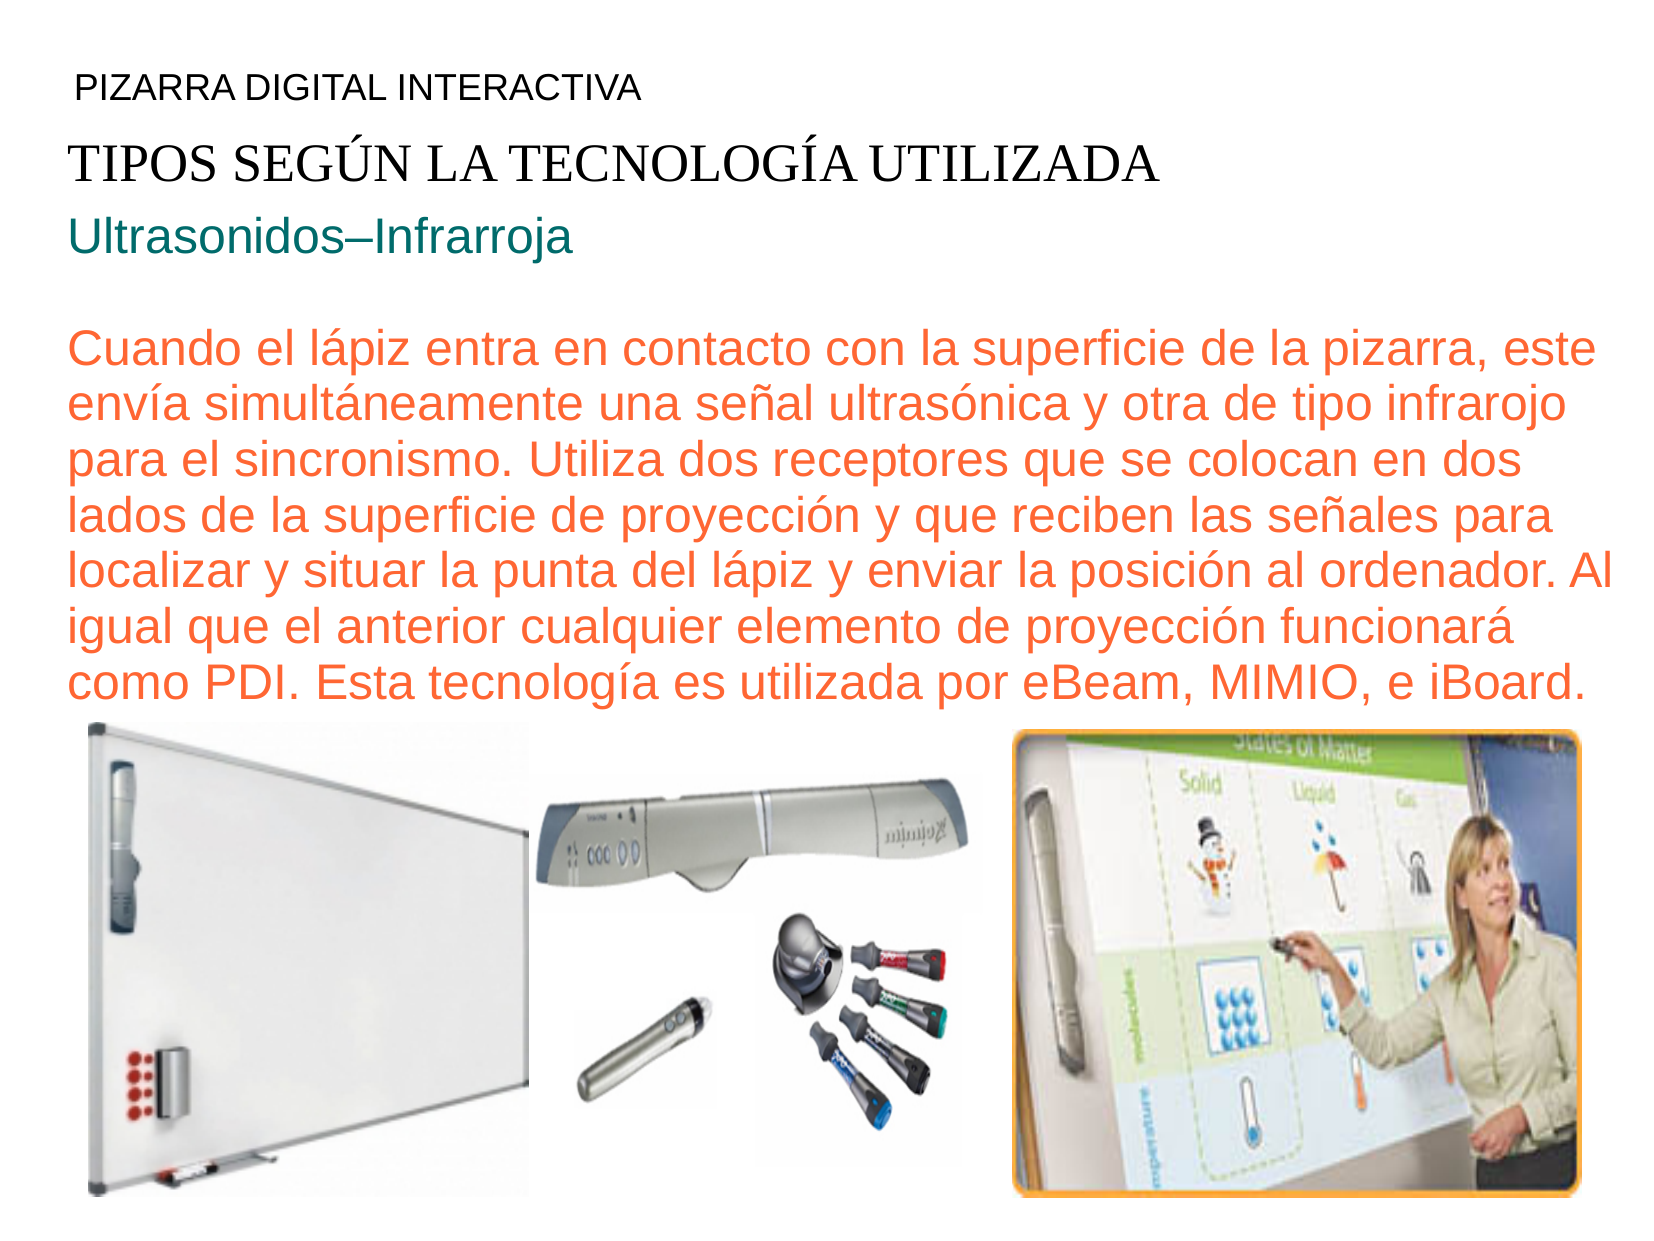

PIZARRA DIGITAL INTERACTIVA
TIPOS SEGÚN LA TECNOLOGÍA UTILIZADA
Ultrasonidos–Infrarroja
Cuando el lápiz entra en contacto con la superficie de la pizarra, este envía simultáneamente una señal ultrasónica y otra de tipo infrarojo para el sincronismo. Utiliza dos receptores que se colocan en dos lados de la superficie de proyección y que reciben las señales para localizar y situar la punta del lápiz y enviar la posición al ordenador. Al igual que el anterior cualquier elemento de proyección funcionará como PDI. Esta tecnología es utilizada por eBeam, MIMIO, e iBoard.